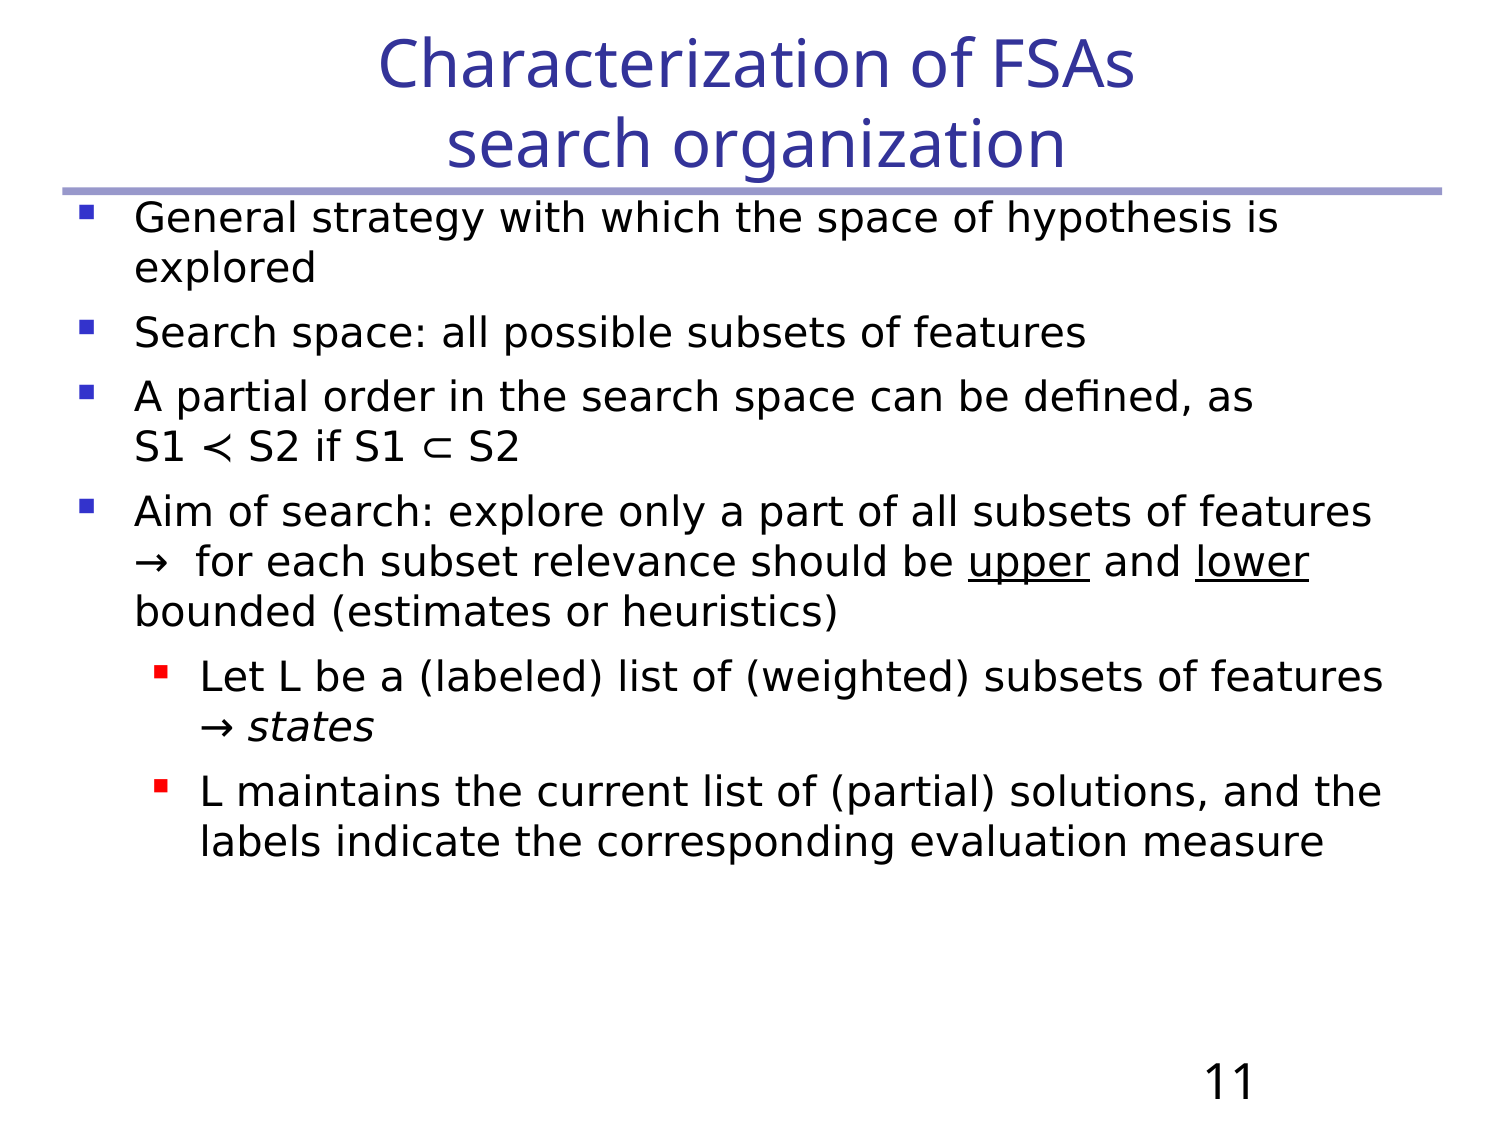

# Characterization of FSAs search organization
General strategy with which the space of hypothesis is explored
Search space: all possible subsets of features
A partial order in the search space can be defined, as
S1 ≺ S2 if S1 ⊂ S2
Aim of search: explore only a part of all subsets of features → for each subset relevance should be upper and lower bounded (estimates or heuristics)
Let L be a (labeled) list of (weighted) subsets of features → states
L maintains the current list of (partial) solutions, and the labels indicate the corresponding evaluation measure